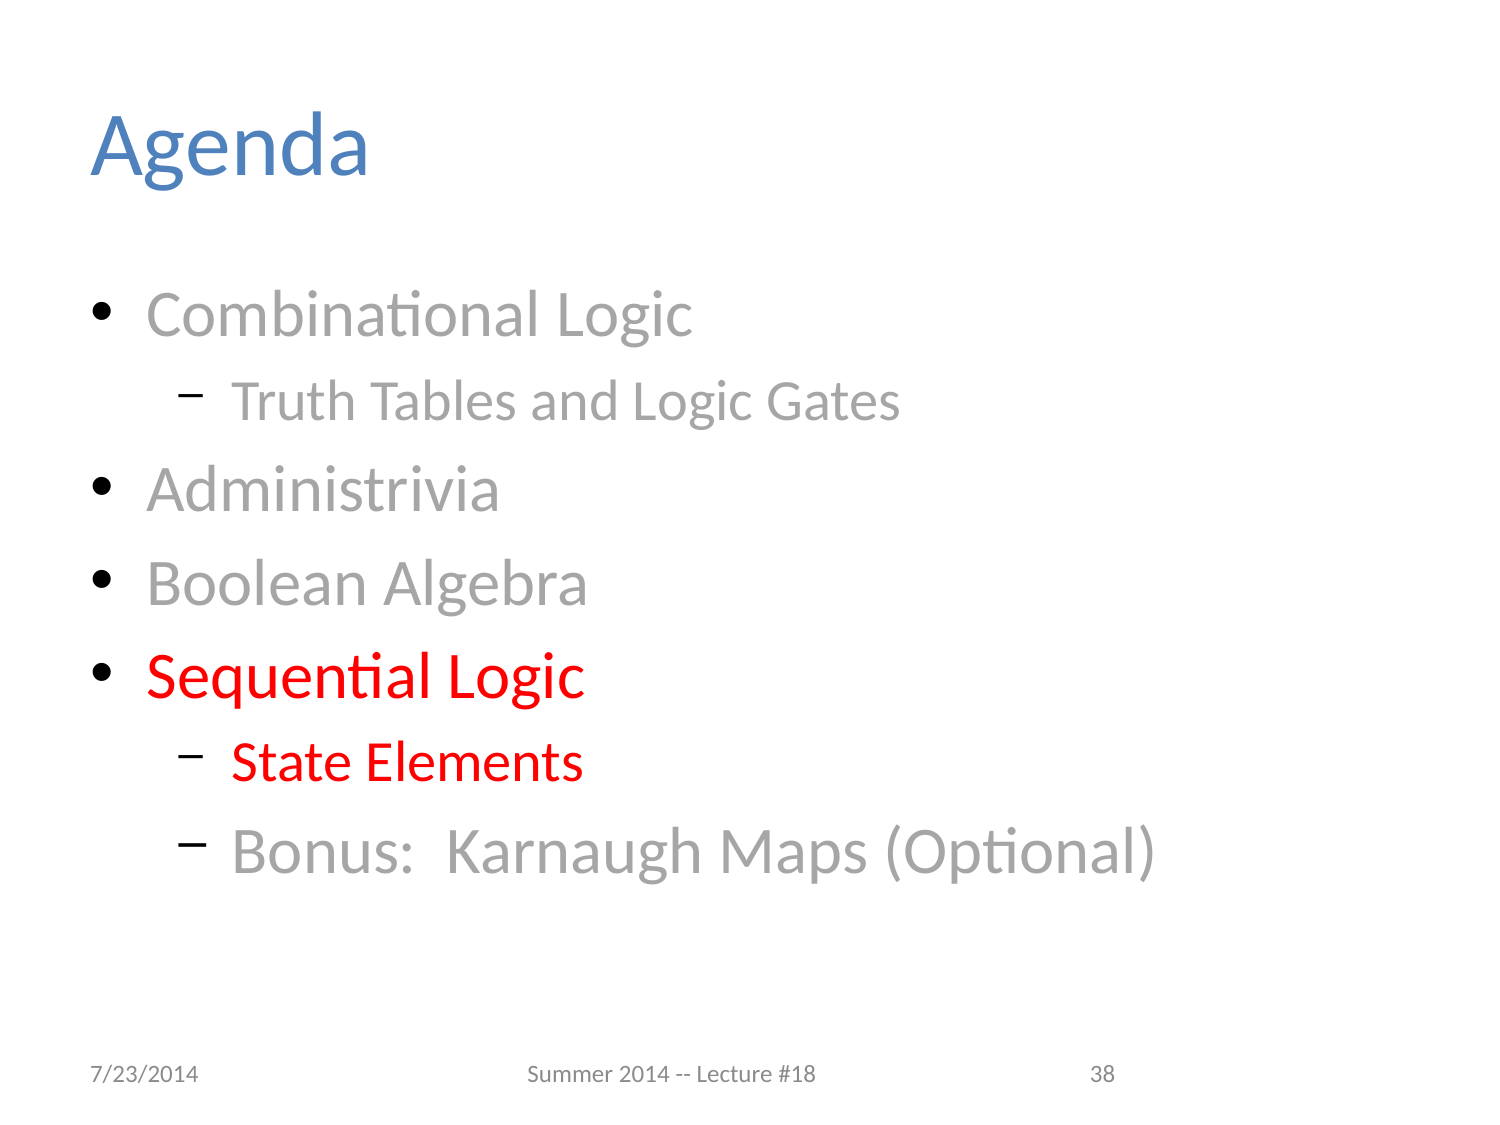

# Agenda
Combinational Logic
Truth Tables and Logic Gates
Administrivia
Boolean Algebra
Sequential Logic
State Elements
Bonus: Karnaugh Maps (Optional)
7/23/2014
Summer 2014 -- Lecture #18